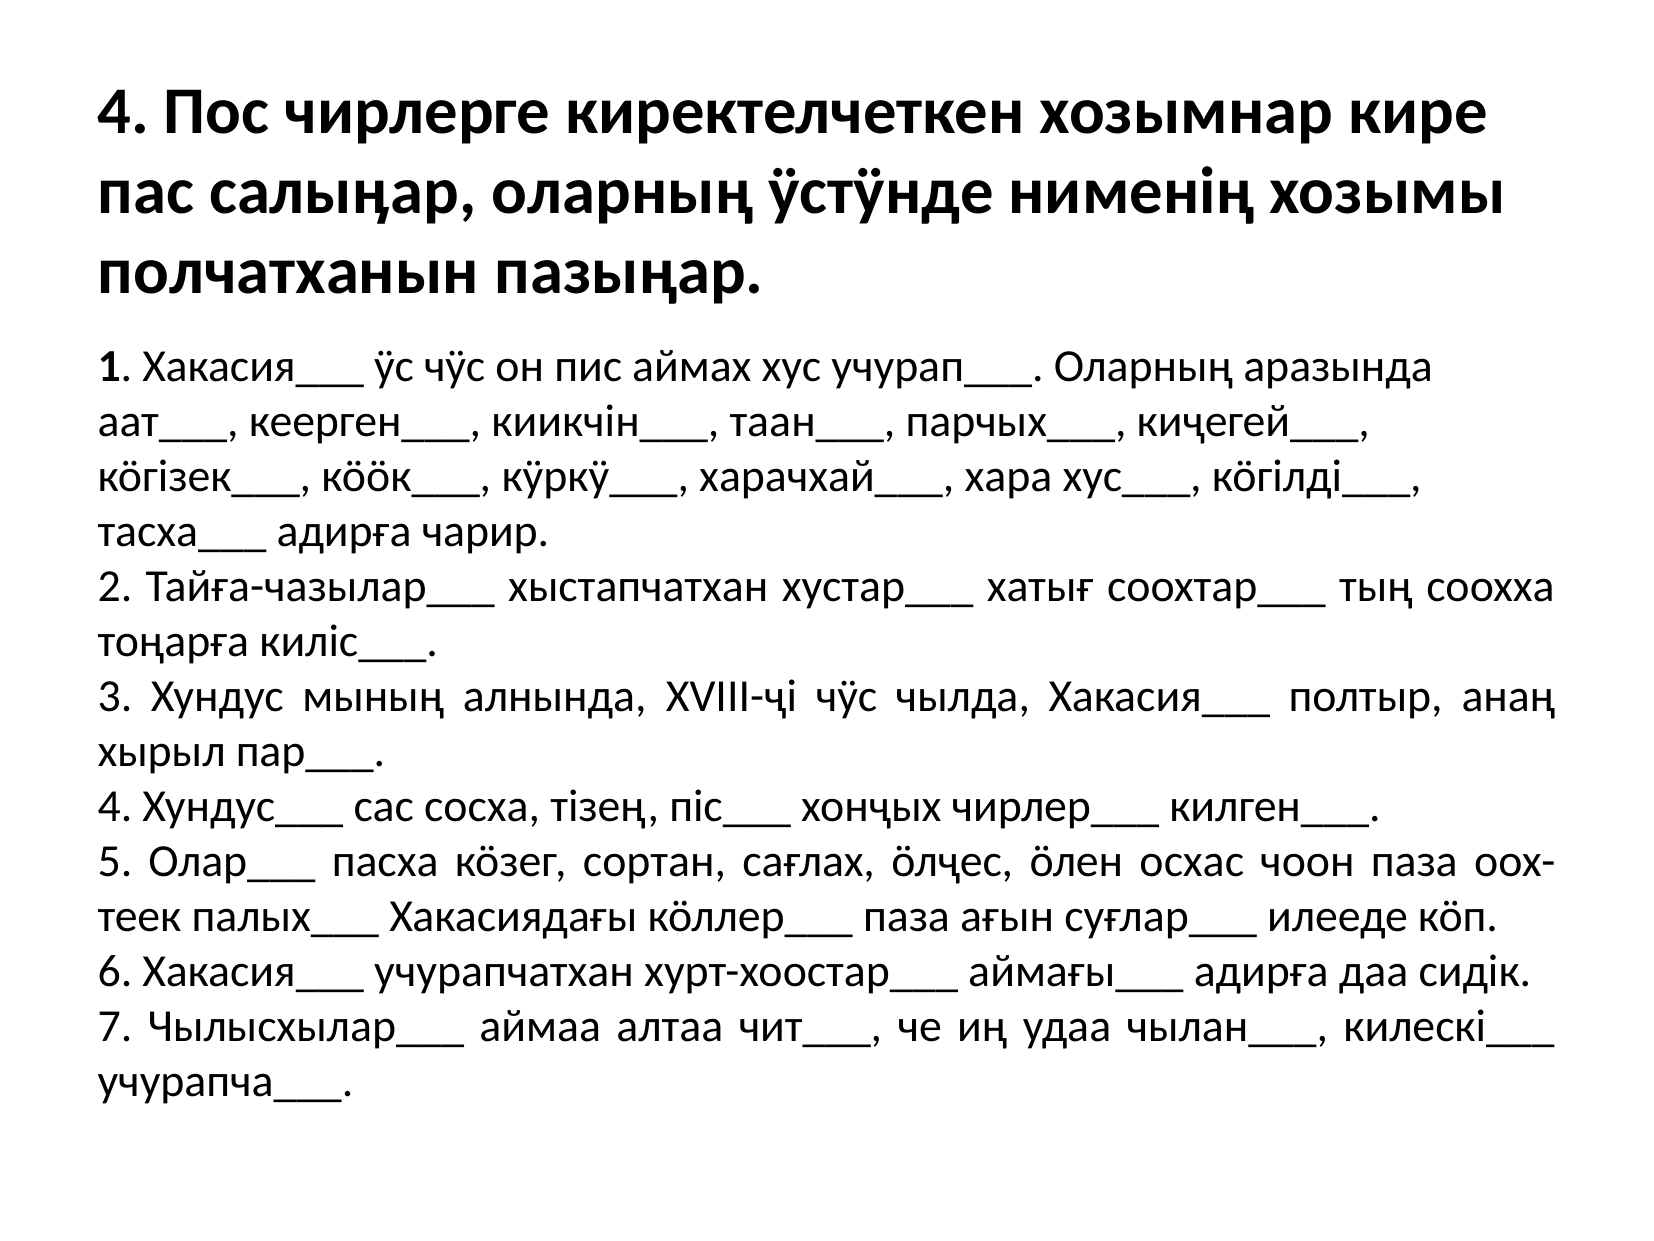

# 4. Пос чирлерге киректелчеткен хозымнар кире пас салыӊар, оларның ӱстӱнде нименің хозымы полчатханын пазыңар.
1. Хакасия___ ӱс чӱс он пис аймах хус учурап___. Оларның аразында аат___, кеерген___, киикчін___, таан___, парчых___, киҷегей___, кӧгізек___, кӧӧк___, кӱркӱ___, харачхай___, хара хус___, кӧгілді___, тасха___ адирға чарир.
2. Тайға-чазылар___ хыстапчатхан хустар___ хатығ соохтар___ тың соохха тоңарға киліс___.
3. Хундус мының алнында, XVIII-ҷі чӱс чылда, Хакасия___ полтыр, анаң хырыл пар___.
4. Хундус___ сас сосха, тізең, піс___ хонҷых чирлер___ килген___.
5. Олар___ пасха кӧзег, сортан, сағлах, ӧлҷес, ӧлен осхас чоон паза оох-теек палых___ Хакасиядағы кӧллер___ паза ағын суғлар___ илееде кӧп.
6. Хакасия___ учурапчатхан хурт-хоостар___ аймағы___ адирға даа сидік.
7. Чылысхылар___ аймаа алтаа чит___, че иң удаа чылан___, килескі___ учурапча___.